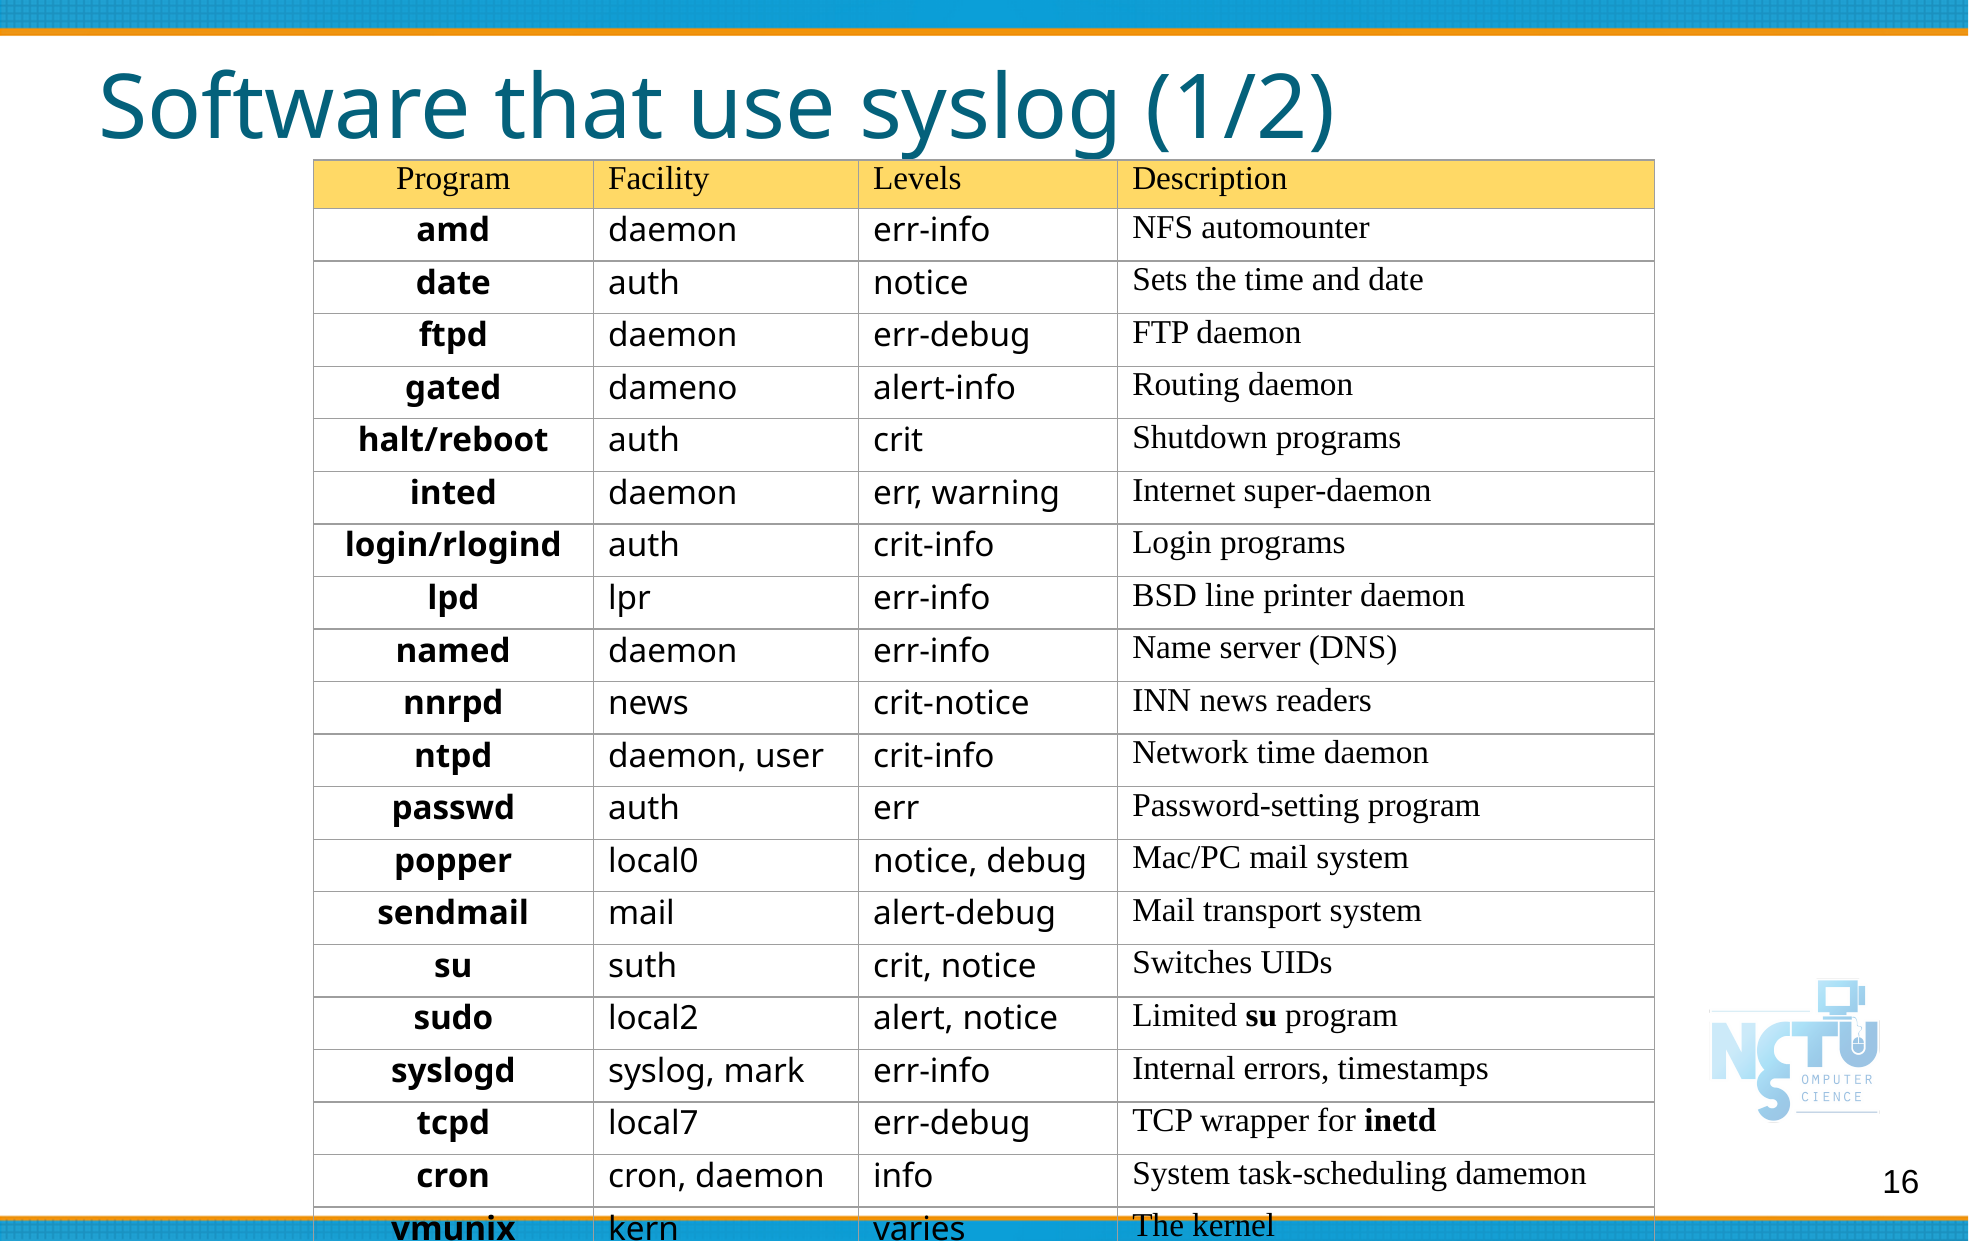

# Software that use syslog (1/2)
| Program | Facility | Levels | Description |
| --- | --- | --- | --- |
| amd | daemon | err-info | NFS automounter |
| date | auth | notice | Sets the time and date |
| ftpd | daemon | err-debug | FTP daemon |
| gated | dameno | alert-info | Routing daemon |
| halt/reboot | auth | crit | Shutdown programs |
| inted | daemon | err, warning | Internet super-daemon |
| login/rlogind | auth | crit-info | Login programs |
| lpd | lpr | err-info | BSD line printer daemon |
| named | daemon | err-info | Name server (DNS) |
| nnrpd | news | crit-notice | INN news readers |
| ntpd | daemon, user | crit-info | Network time daemon |
| passwd | auth | err | Password-setting program |
| popper | local0 | notice, debug | Mac/PC mail system |
| sendmail | mail | alert-debug | Mail transport system |
| su | suth | crit, notice | Switches UIDs |
| sudo | local2 | alert, notice | Limited su program |
| syslogd | syslog, mark | err-info | Internal errors, timestamps |
| tcpd | local7 | err-debug | TCP wrapper for inetd |
| cron | cron, daemon | info | System task-scheduling damemon |
| vmunix | kern | varies | The kernel |